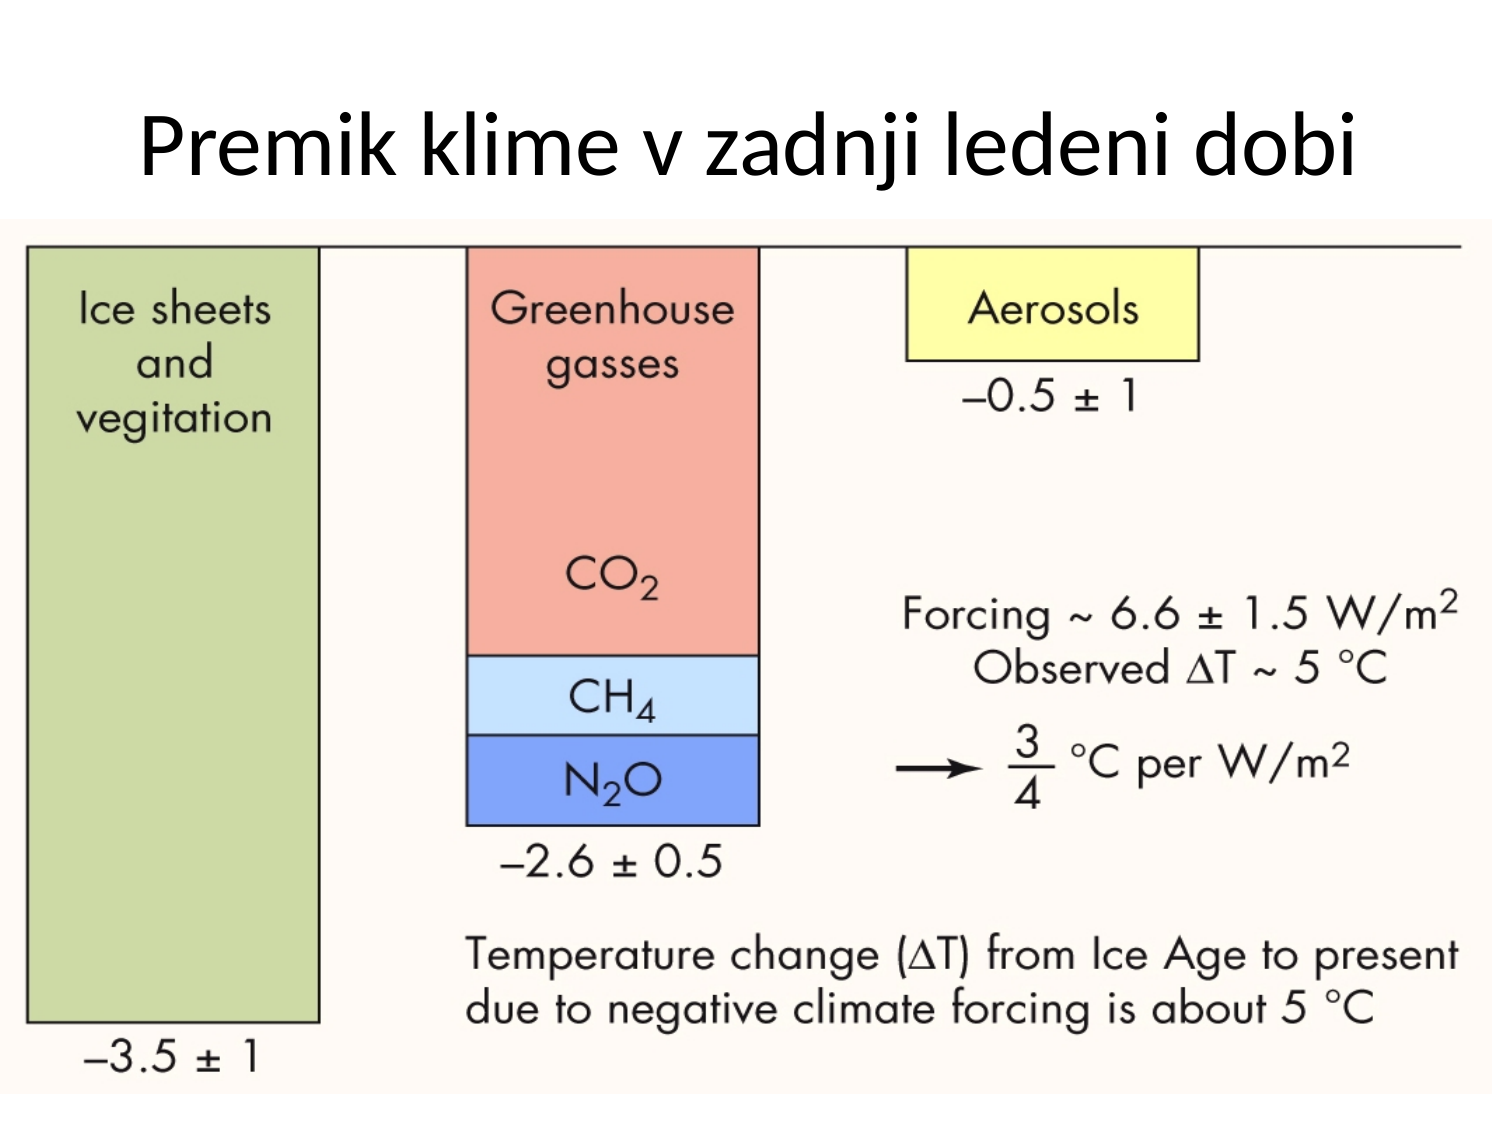

# Premik klime v zadnji ledeni dobi